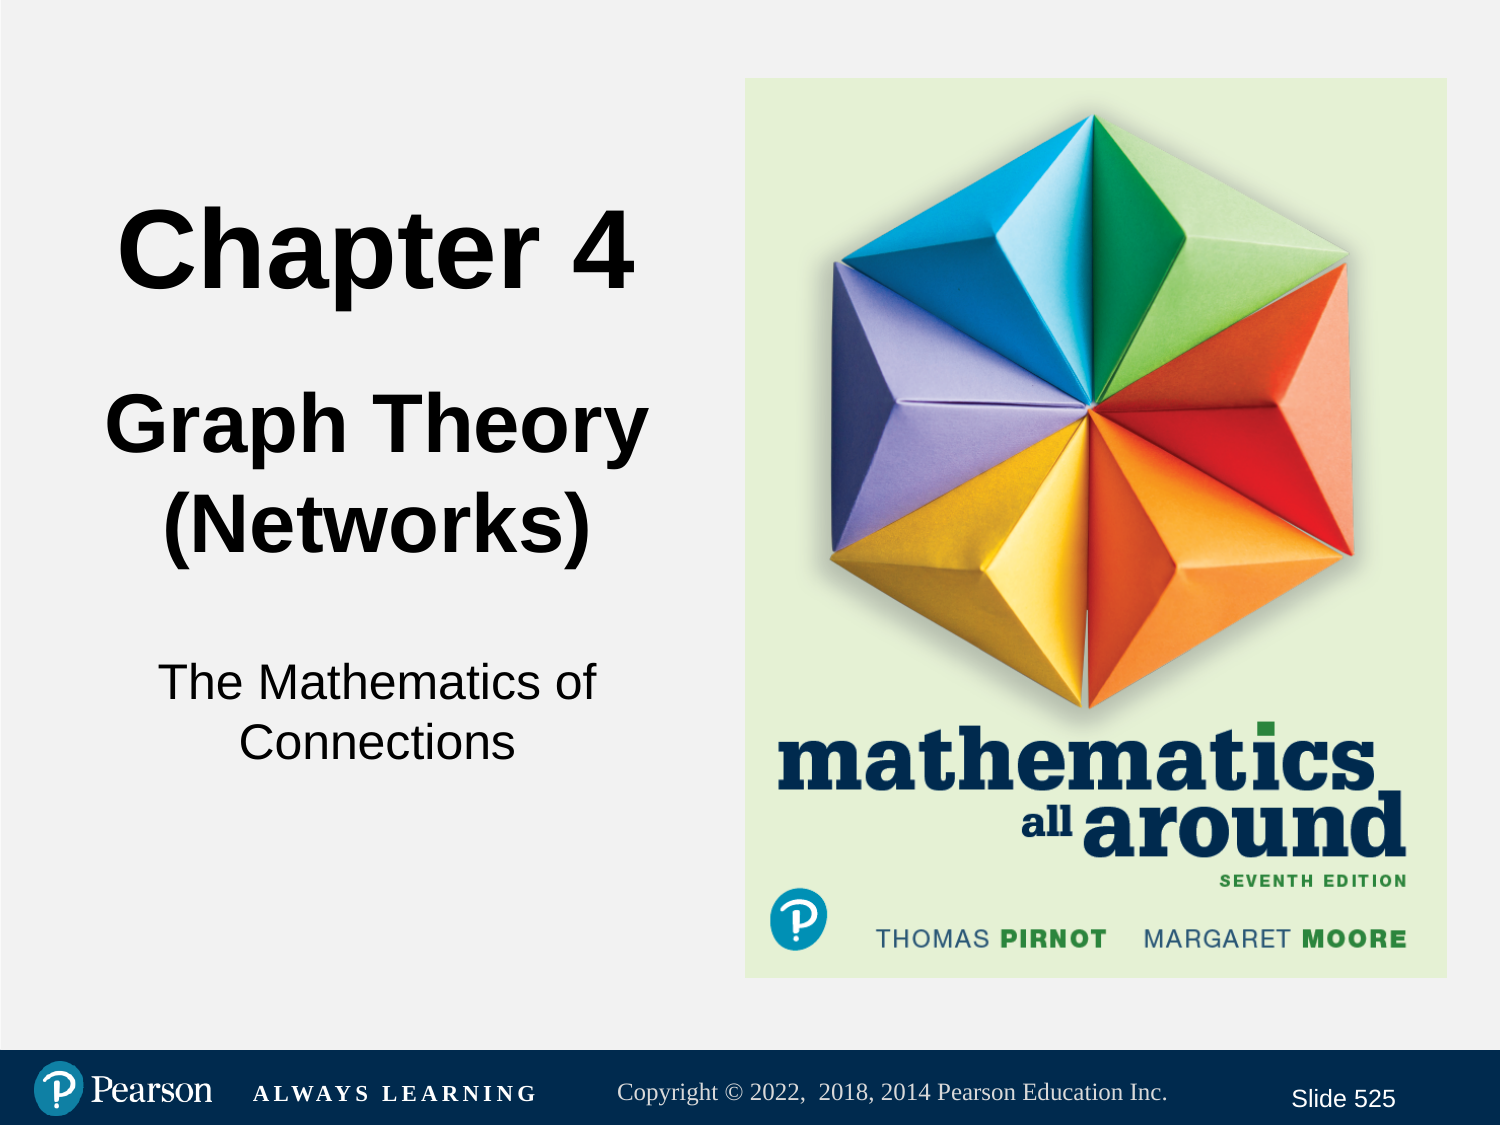

Chapter 4
# Graph Theory (Networks)
The Mathematics of Connections